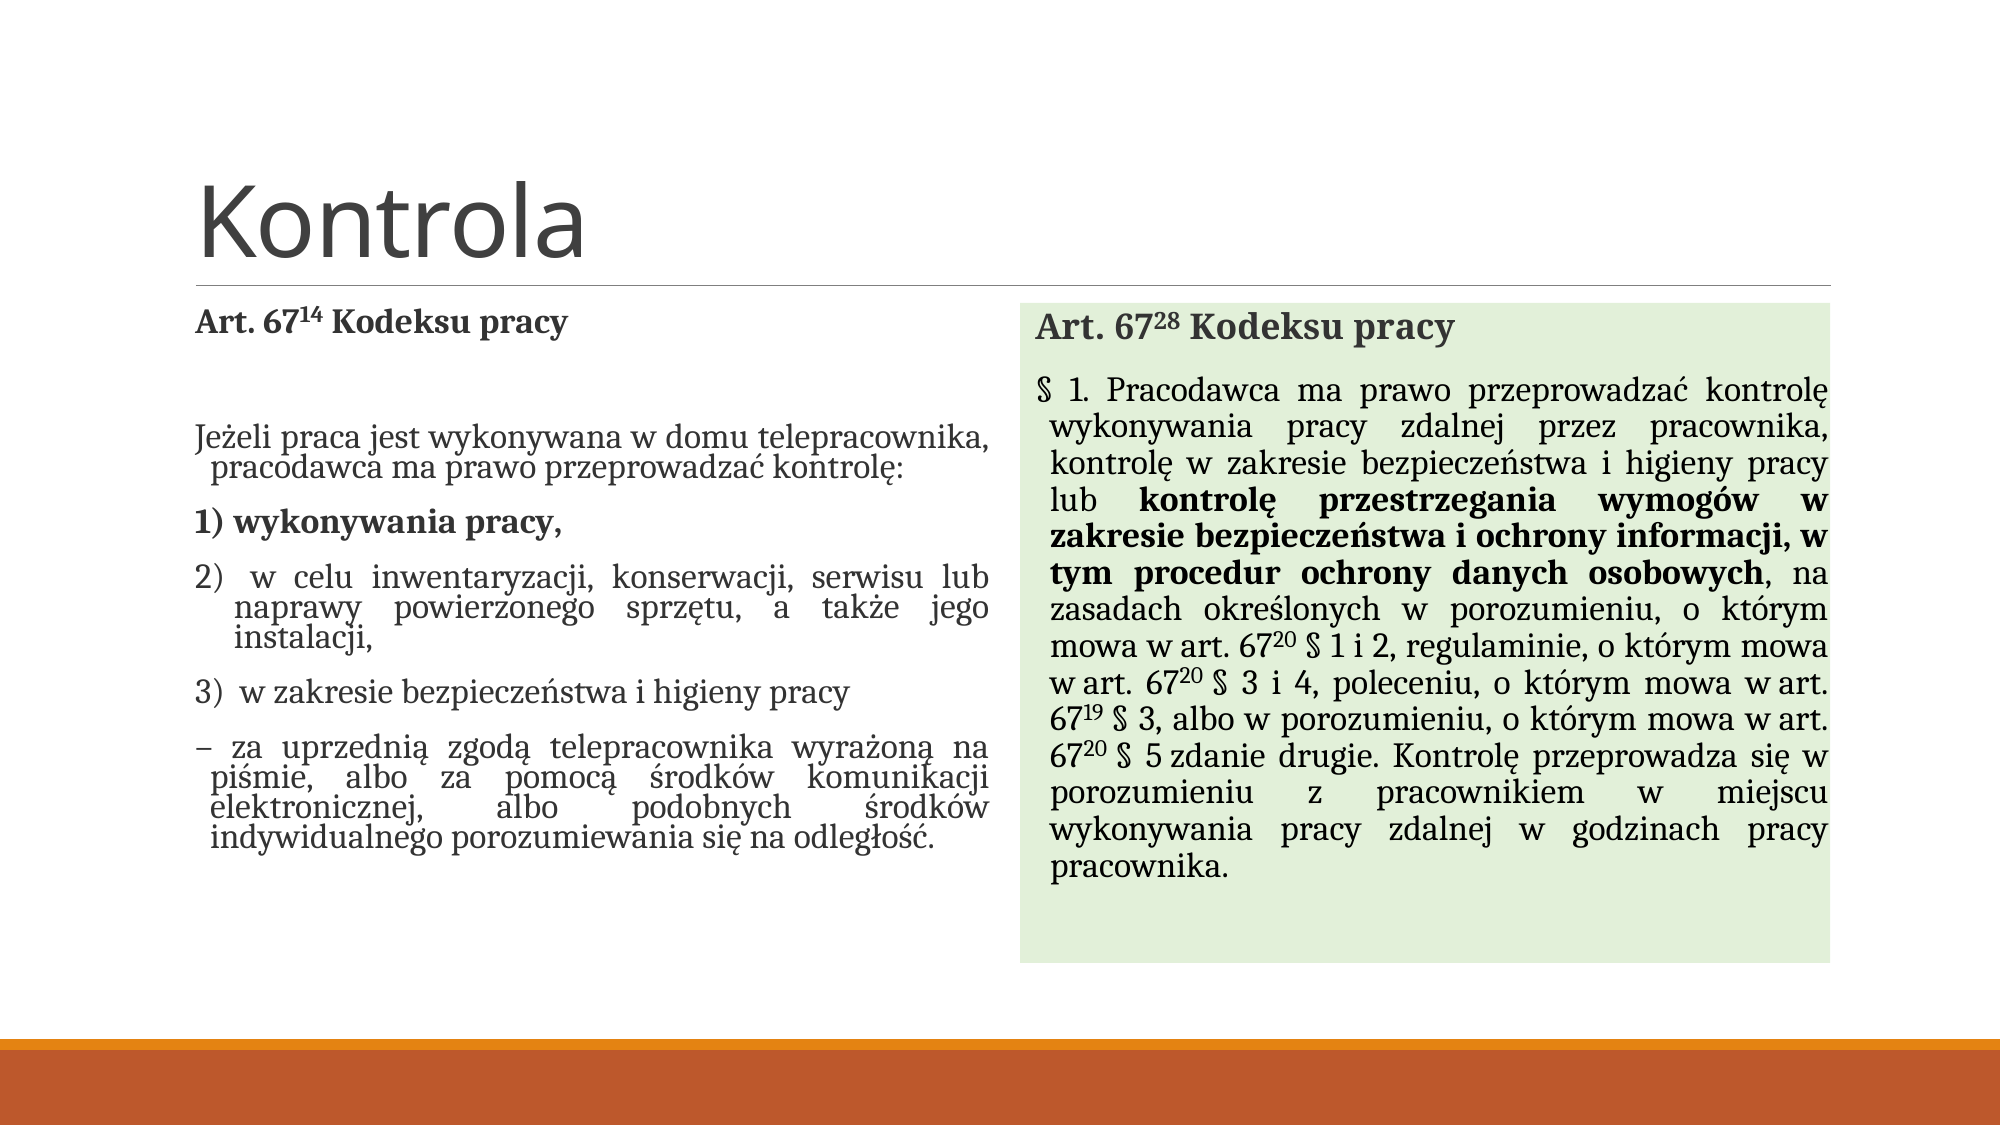

# Kontrola
Art. 6714 Kodeksu pracy
Jeżeli praca jest wykonywana w domu telepracownika, pracodawca ma prawo przeprowadzać kontrolę:
1) wykonywania pracy,
2)  w celu inwentaryzacji, konserwacji, serwisu lub naprawy powierzonego sprzętu, a także jego instalacji,
3)  w zakresie bezpieczeństwa i higieny pracy
– za uprzednią zgodą telepracownika wyrażoną na piśmie, albo za pomocą środków komunikacji elektronicznej, albo podobnych środków indywidualnego porozumiewania się na odległość.
Art. 6728 Kodeksu pracy
§ 1. Pracodawca ma prawo przeprowadzać kontrolę wykonywania pracy zdalnej przez pracownika, kontrolę w zakresie bezpieczeństwa i higieny pracy lub kontrolę przestrzegania wymogów w zakresie bezpieczeństwa i ochrony informacji, w tym procedur ochrony danych osobowych, na zasadach określonych w porozumieniu, o którym mowa w art. 6720 § 1 i 2, regulaminie, o którym mowa w art. 6720 § 3 i 4, poleceniu, o którym mowa w art. 6719 § 3, albo w porozumieniu, o którym mowa w art. 6720 § 5 zdanie drugie. Kontrolę przeprowadza się w porozumieniu z pracownikiem w miejscu wykonywania pracy zdalnej w godzinach pracy pracownika.